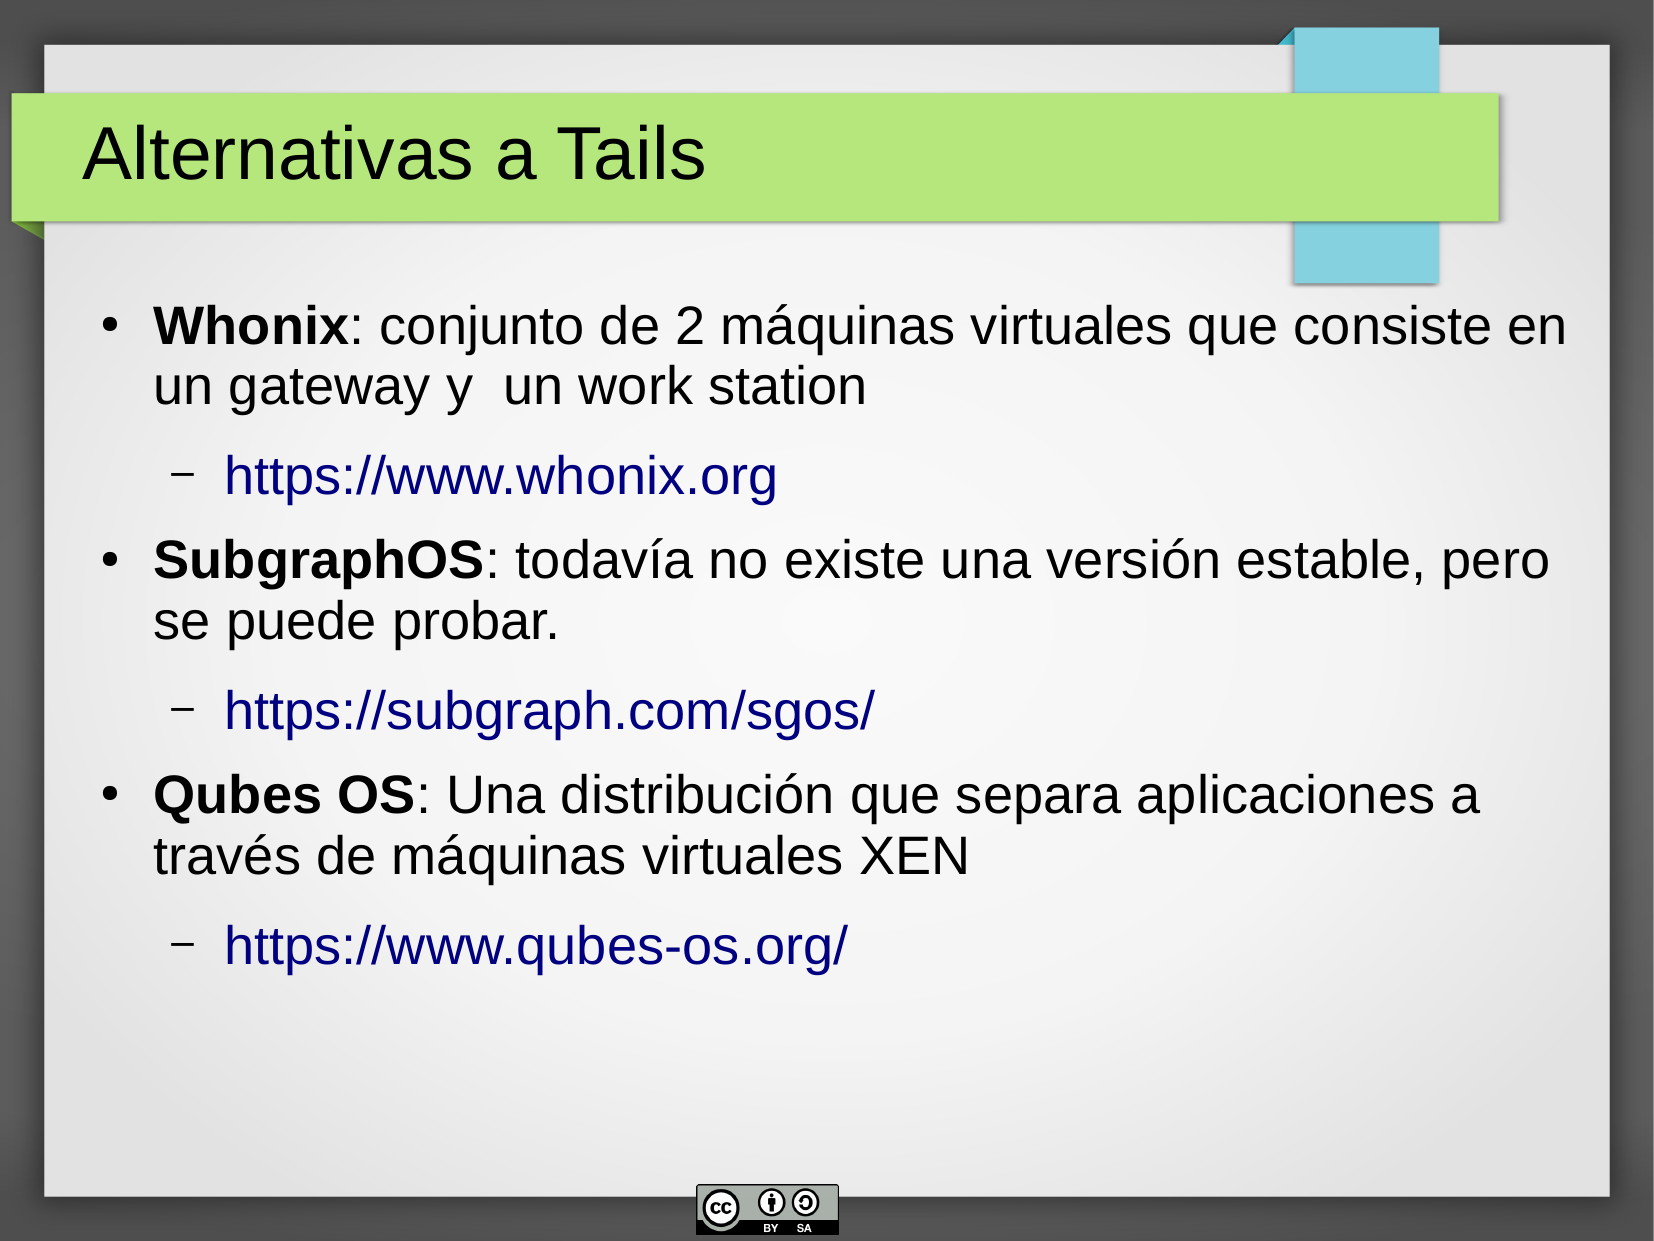

# Alternativas a Tails
Whonix: conjunto de 2 máquinas virtuales que consiste en un gateway y un work station
https://www.whonix.org
SubgraphOS: todavía no existe una versión estable, pero se puede probar.
https://subgraph.com/sgos/
Qubes OS: Una distribución que separa aplicaciones a través de máquinas virtuales XEN
https://www.qubes-os.org/